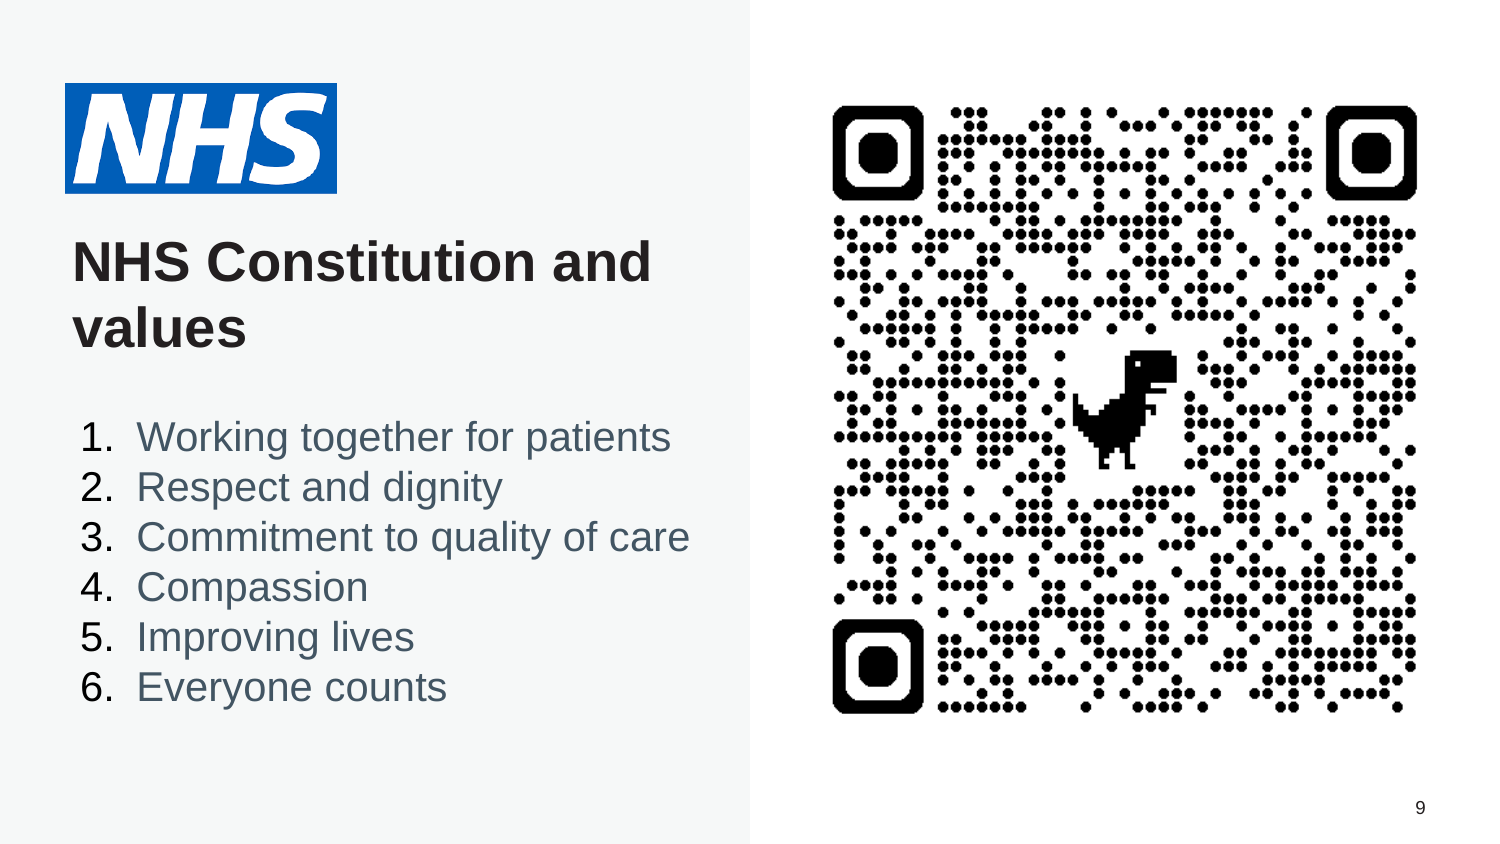

# NHS Constitution and values
Working together for patients
Respect and dignity
Commitment to quality of care
Compassion
Improving lives
Everyone counts